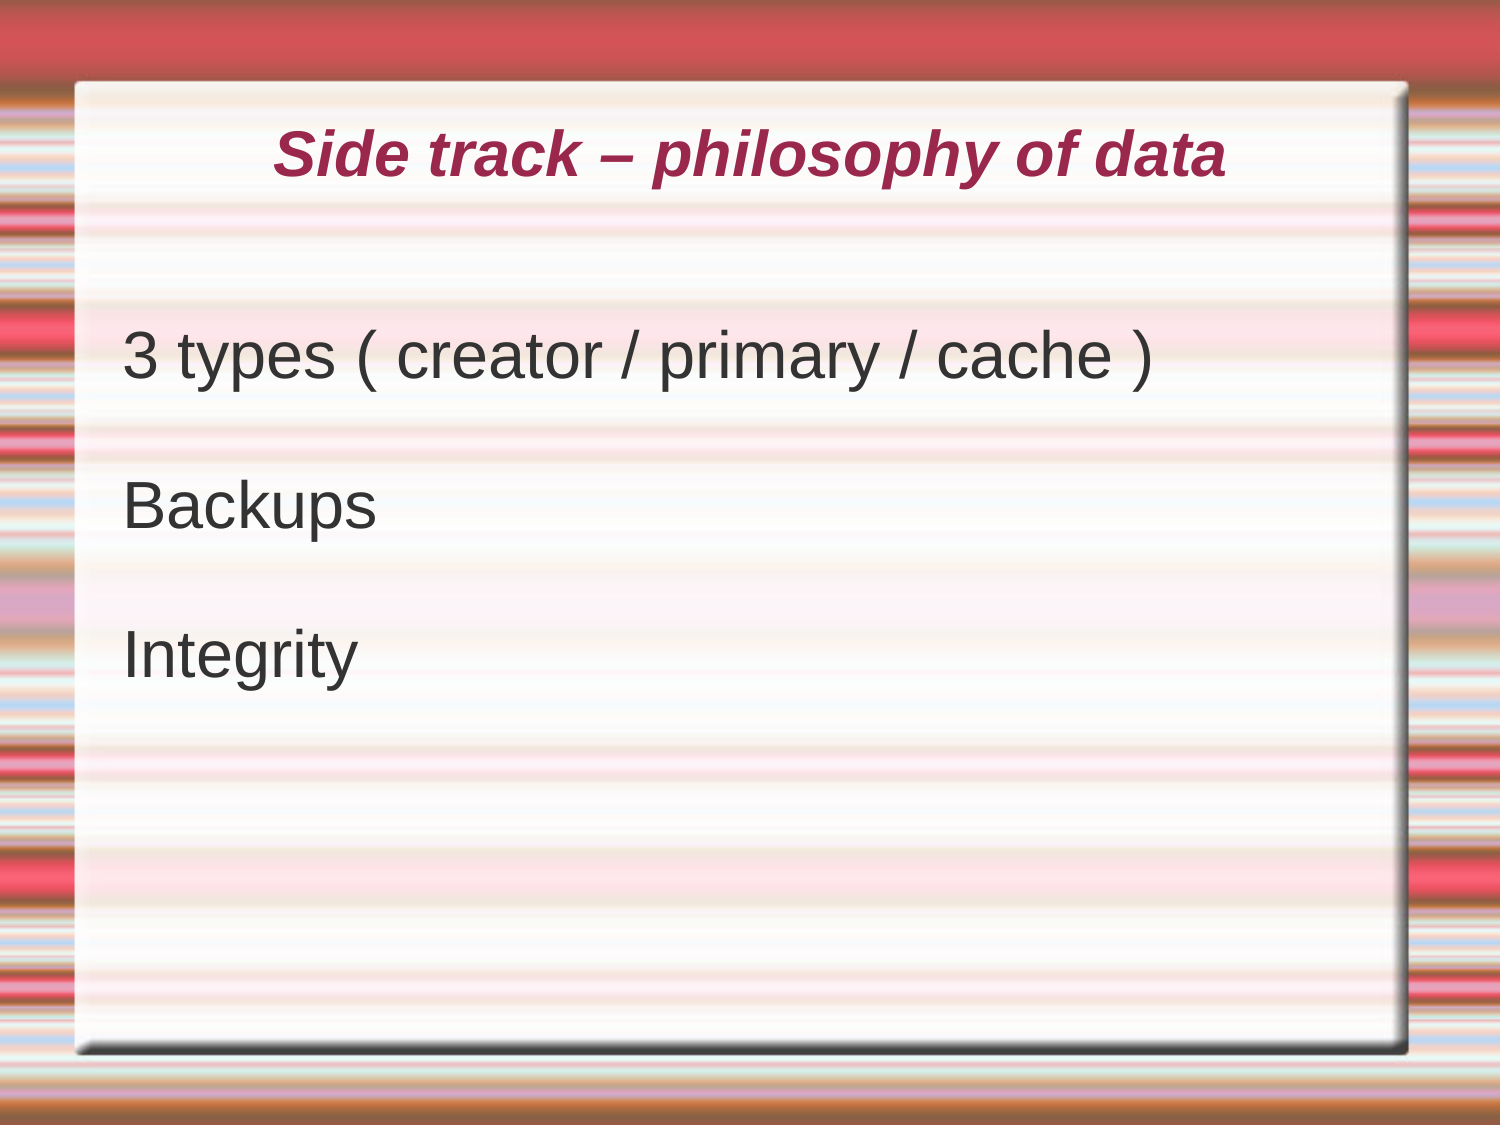

# Side track – philosophy of data
3 types ( creator / primary / cache )
Backups
Integrity